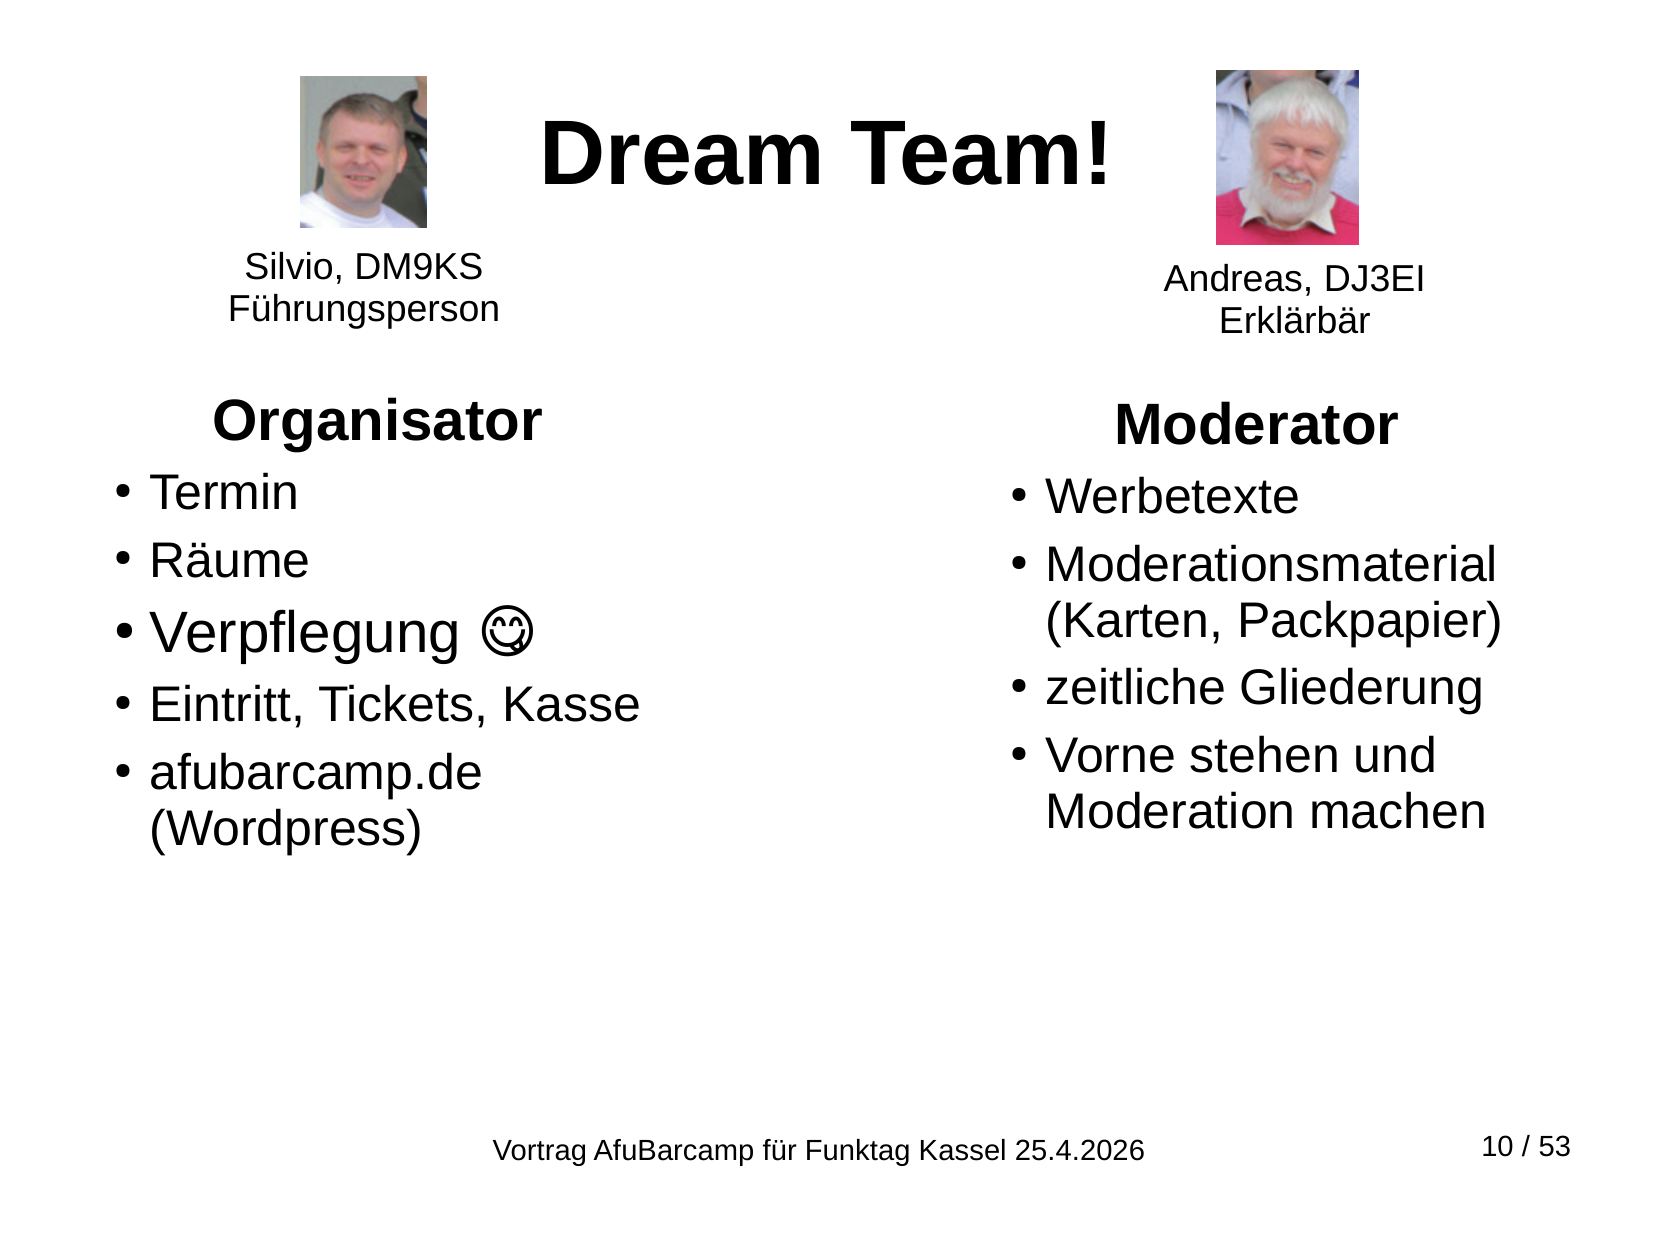

# Dream Team!
Andreas, DJ3EI
Erklärbär
Silvio, DM9KS
Führungsperson
Organisator
Termin
Räume
Verpflegung 😋
Eintritt, Tickets, Kasse
afubarcamp.de
(Wordpress)
Moderator
Werbetexte
Moderationsmaterial
(Karten, Packpapier)
zeitliche Gliederung
Vorne stehen und Moderation machen